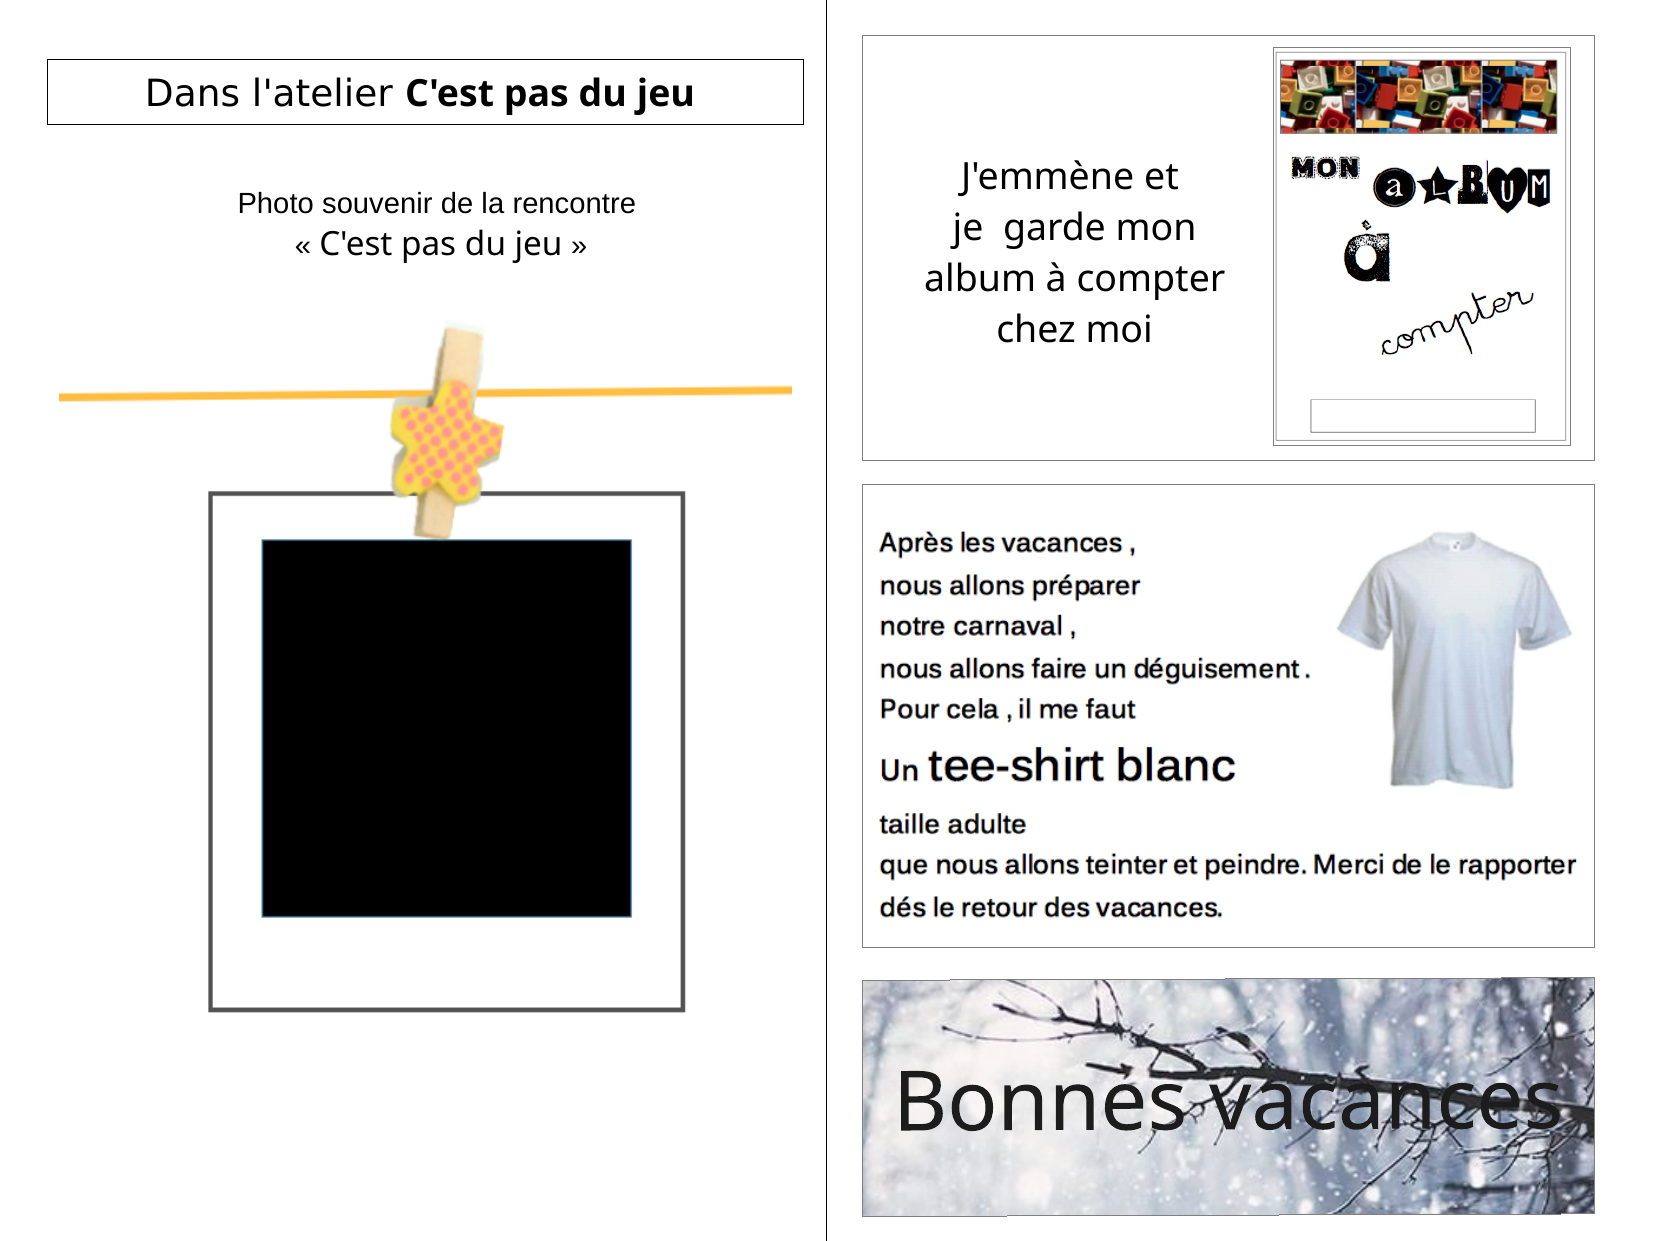

Dans l'atelier C'est pas du jeu
J'emmène et
je garde mon album à compter chez moi
Photo souvenir de la rencontre
 « C'est pas du jeu »
Bonnes vacances